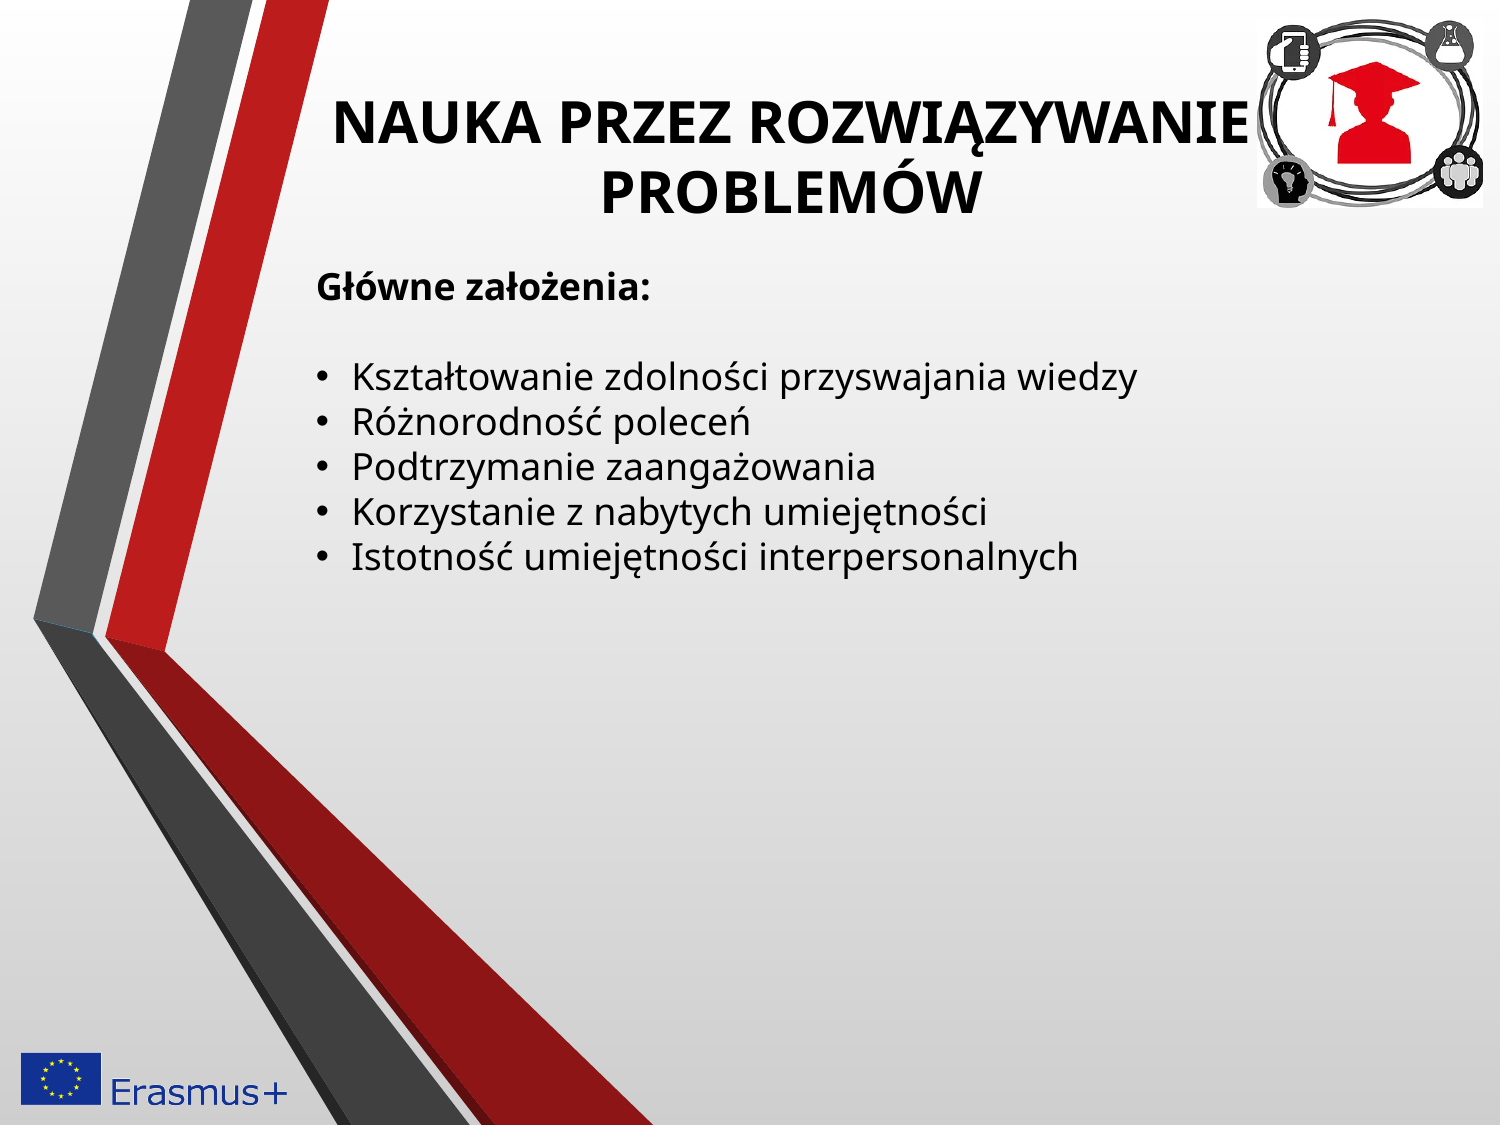

NAUKA PRZEZ ROZWIĄZYWANIE PROBLEMÓW
Główne założenia:
Kształtowanie zdolności przyswajania wiedzy
Różnorodność poleceń
Podtrzymanie zaangażowania
Korzystanie z nabytych umiejętności
Istotność umiejętności interpersonalnych